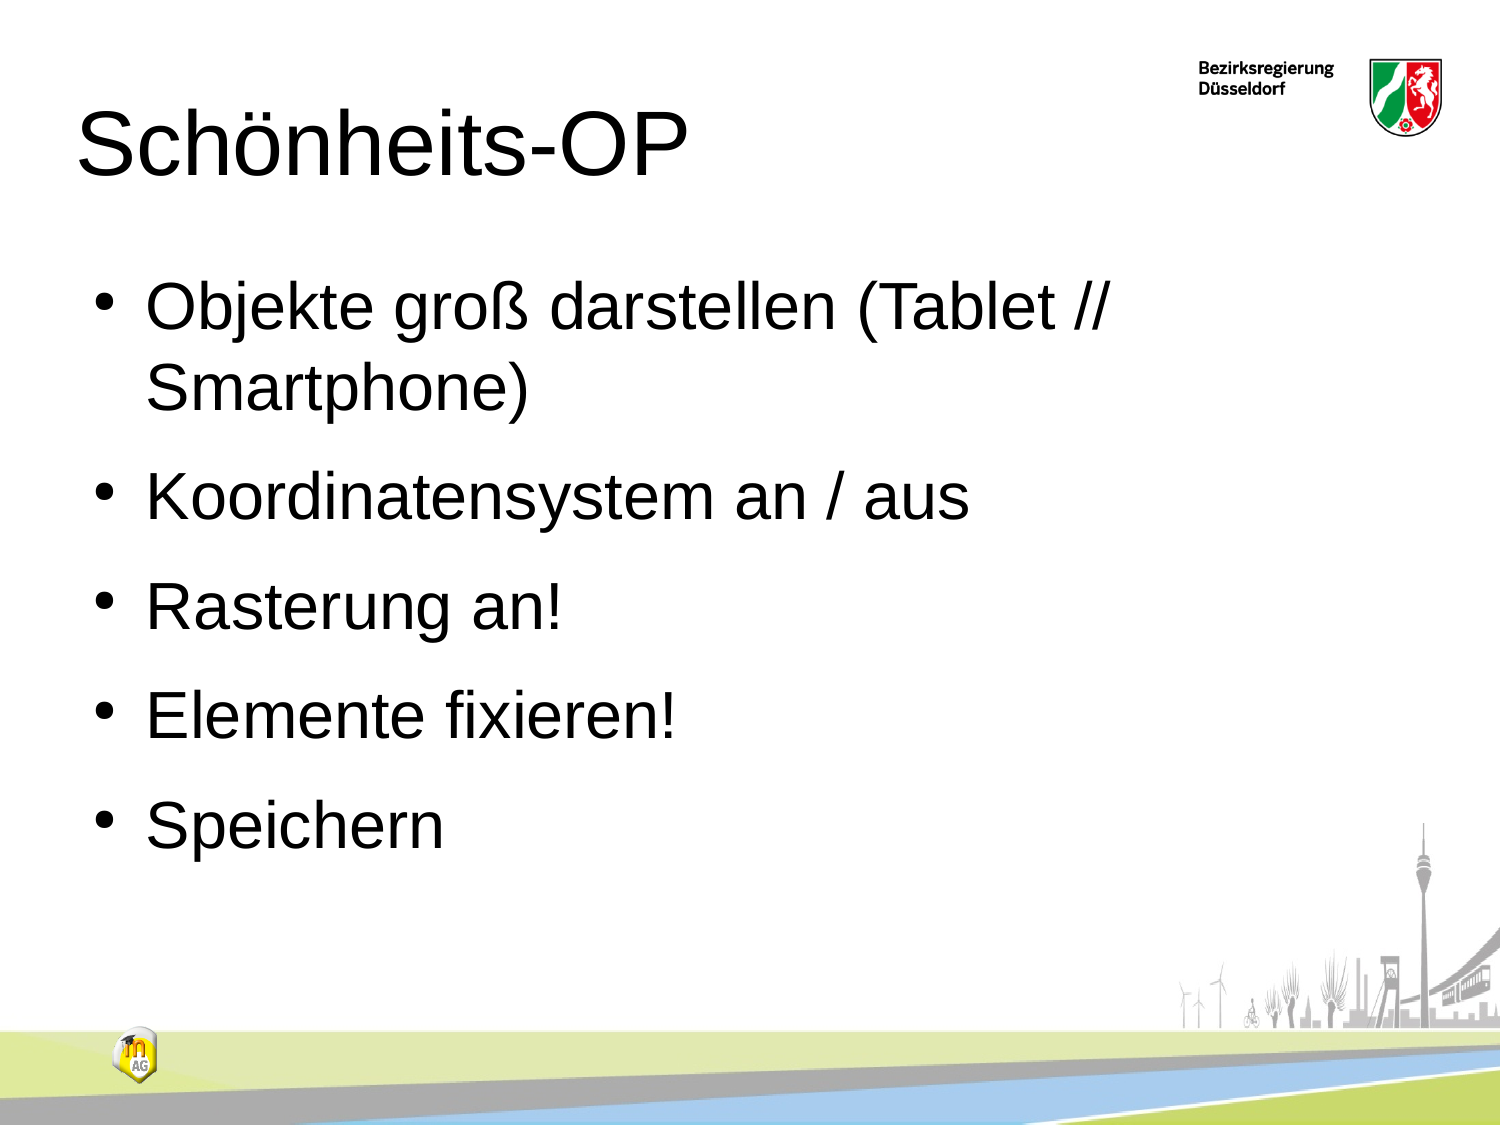

# Schönheits-OP
Objekte groß darstellen (Tablet // Smartphone)
Koordinatensystem an / aus
Rasterung an!
Elemente fixieren!
Speichern